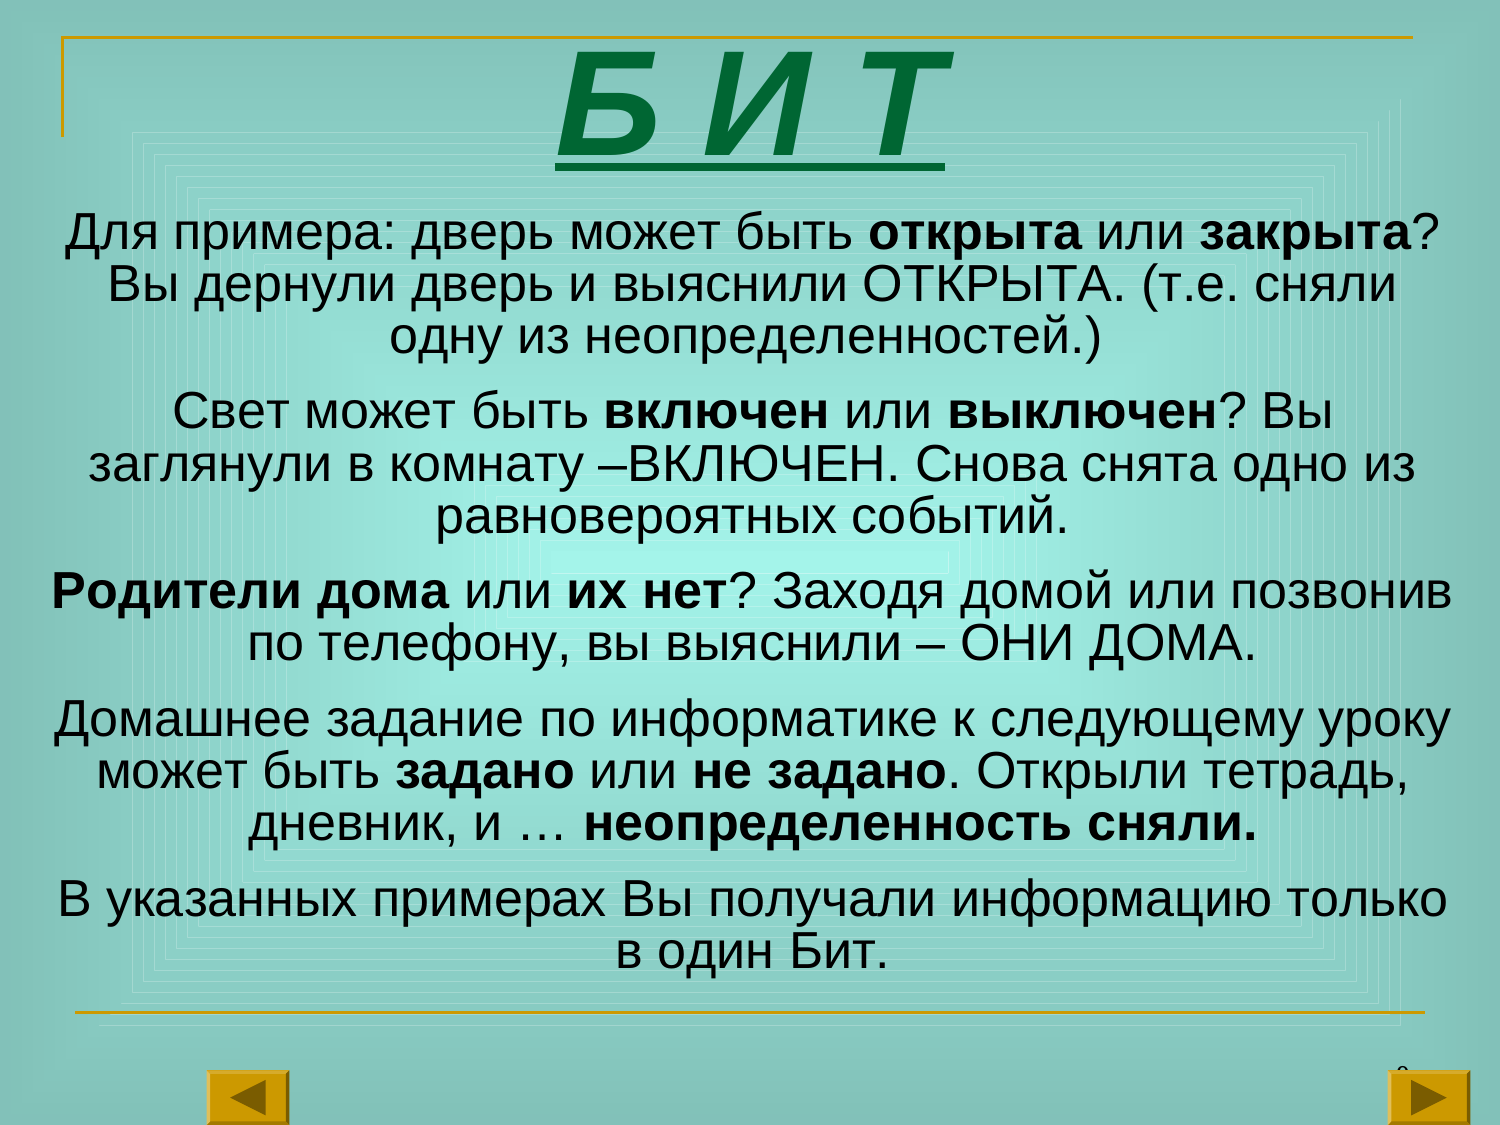

# Б И Т
Для примера: дверь может быть открыта или закрыта? Вы дернули дверь и выяснили ОТКРЫТА. (т.e. сняли одну из неопределенностей.)
Свет может быть включен или выключен? Вы заглянули в комнату –ВКЛЮЧЕН. Снова снята одно из равновероятных событий.
Родители дома или их нет? Заходя домой или позвонив по телефону, вы выяснили – ОНИ ДОМА.
Домашнее задание по информатике к следующему уроку может быть задано или не задано. Открыли тетрадь, дневник, и … неопределенность сняли.
В указанных примерах Вы получали информацию только в один Бит.
9